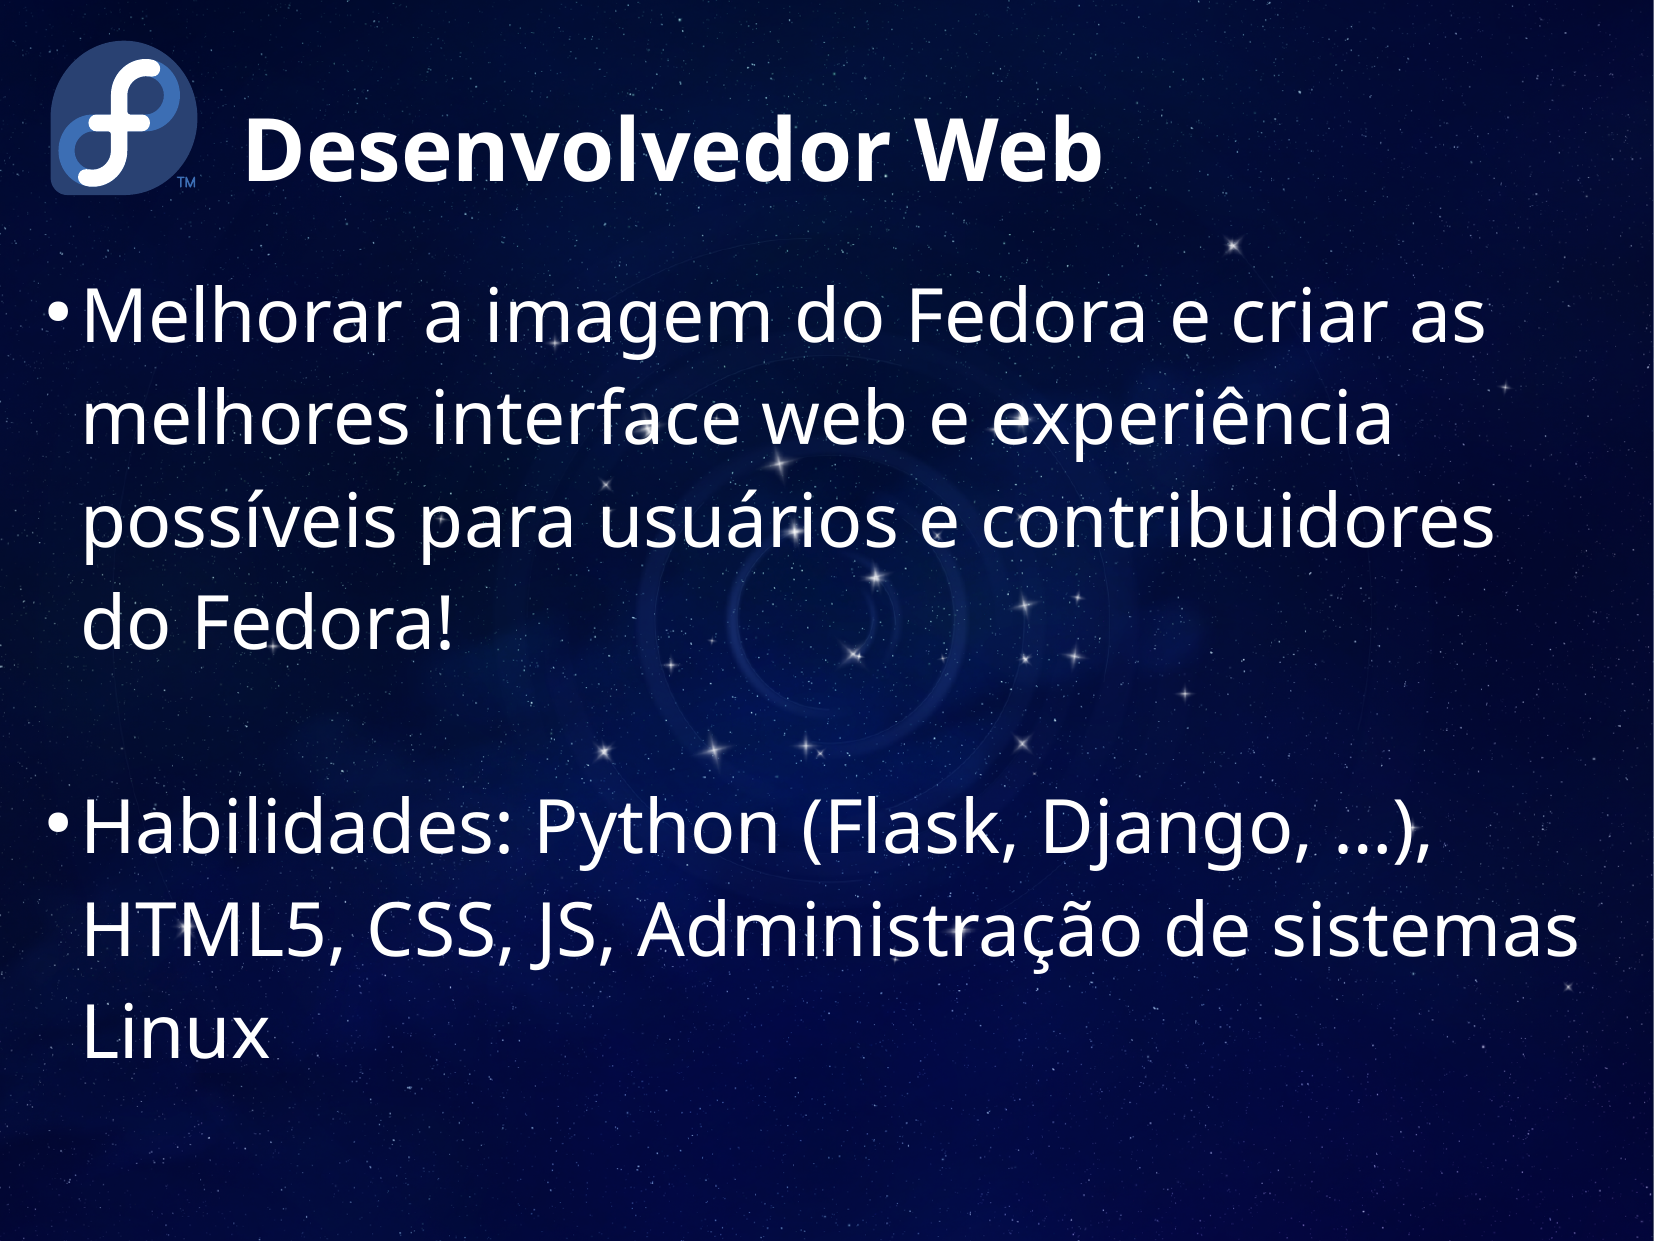

Desenvolvedor Web
Melhorar a imagem do Fedora e criar as melhores interface web e experiência possíveis para usuários e contribuidores do Fedora!
Habilidades: Python (Flask, Django, …), HTML5, CSS, JS, Administração de sistemas Linux